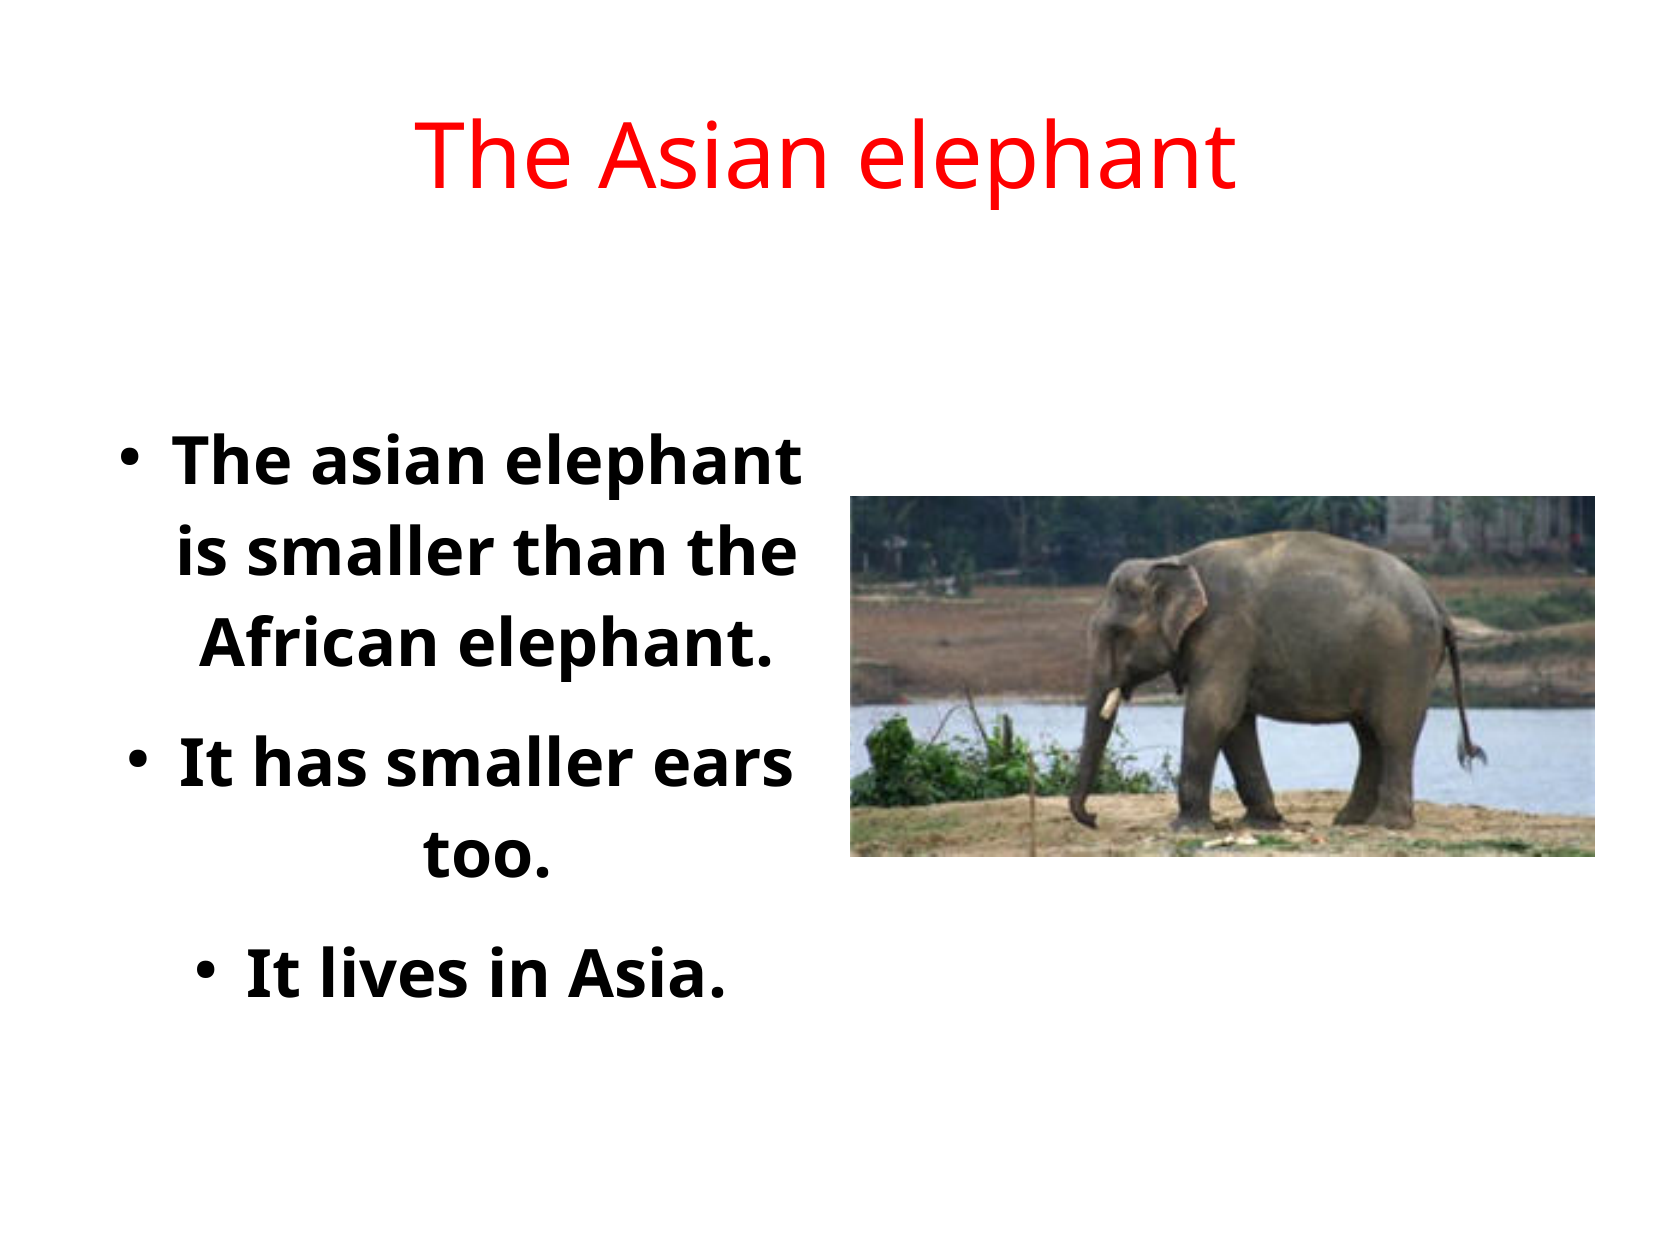

# The Asian elephant
The asian elephant is smaller than the African elephant.
It has smaller ears too.
It lives in Asia.